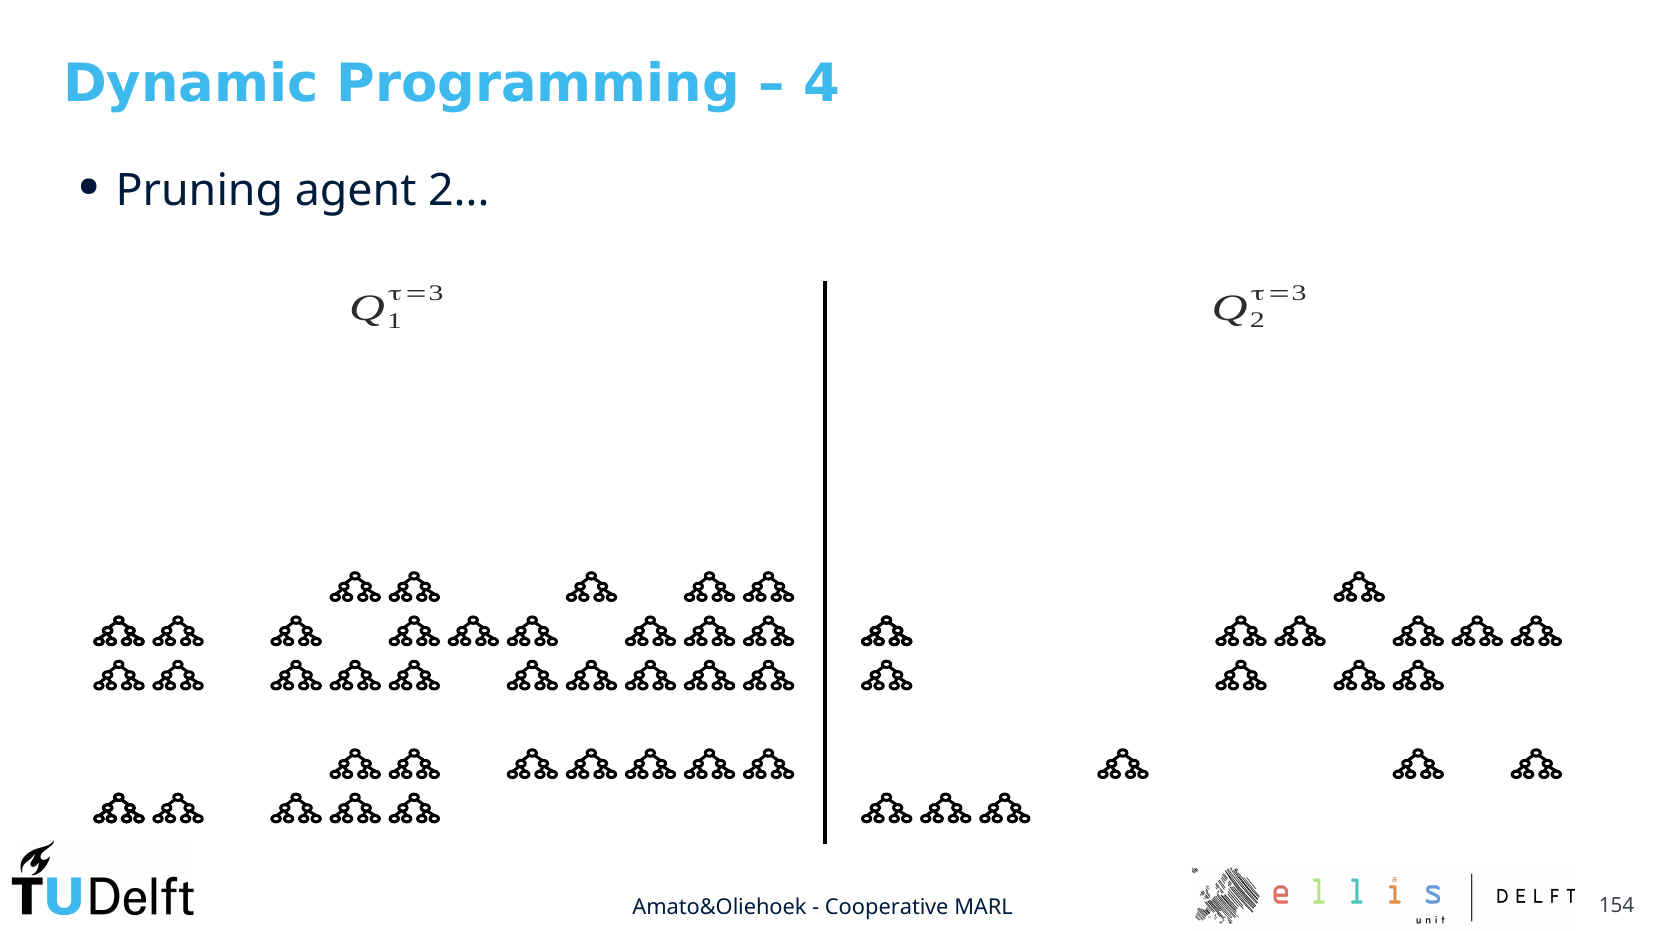

# Dynamic Programming – 4
Pruning agent 2...
Amato&Oliehoek - Cooperative MARL